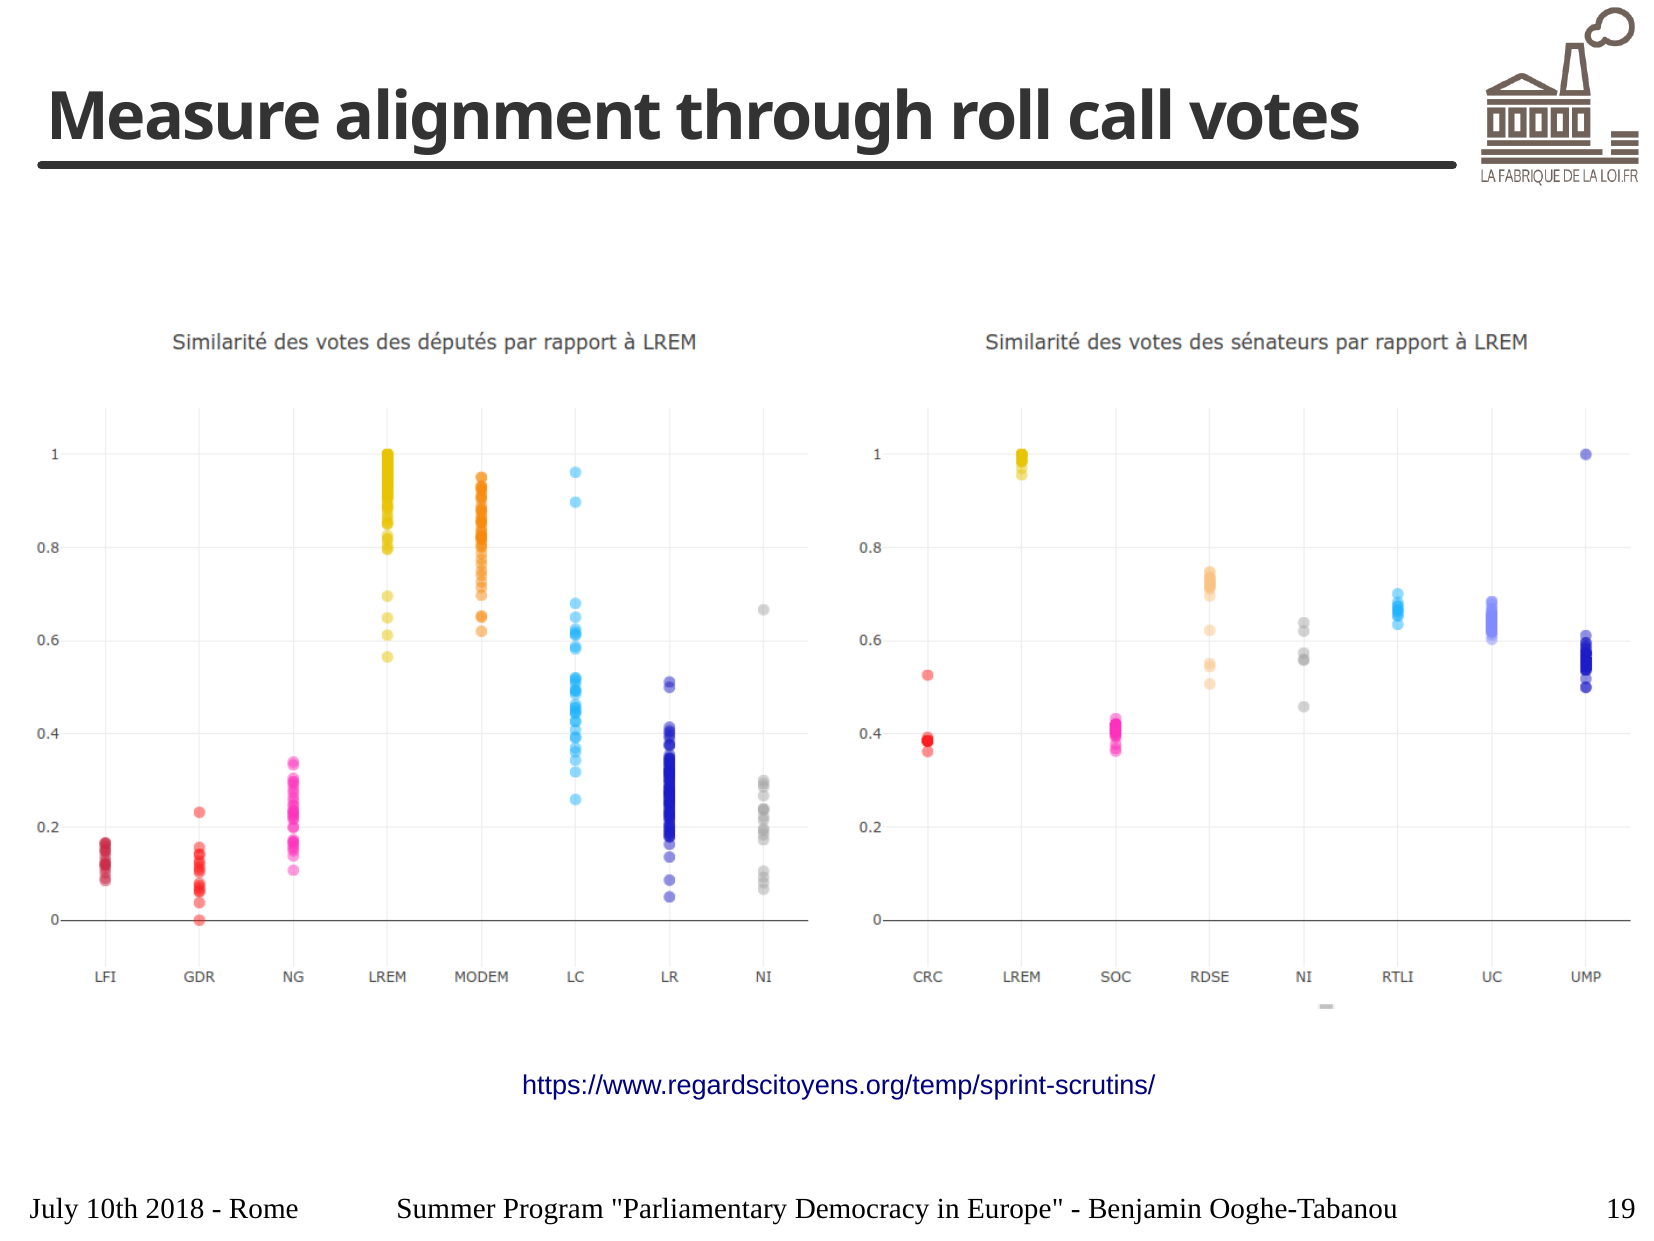

# Measure alignment through roll call votes
https://www.regardscitoyens.org/temp/sprint-scrutins/
July 10th 2018 - Rome
Summer Program "Parliamentary Democracy in Europe" - Benjamin Ooghe-Tabanou
19